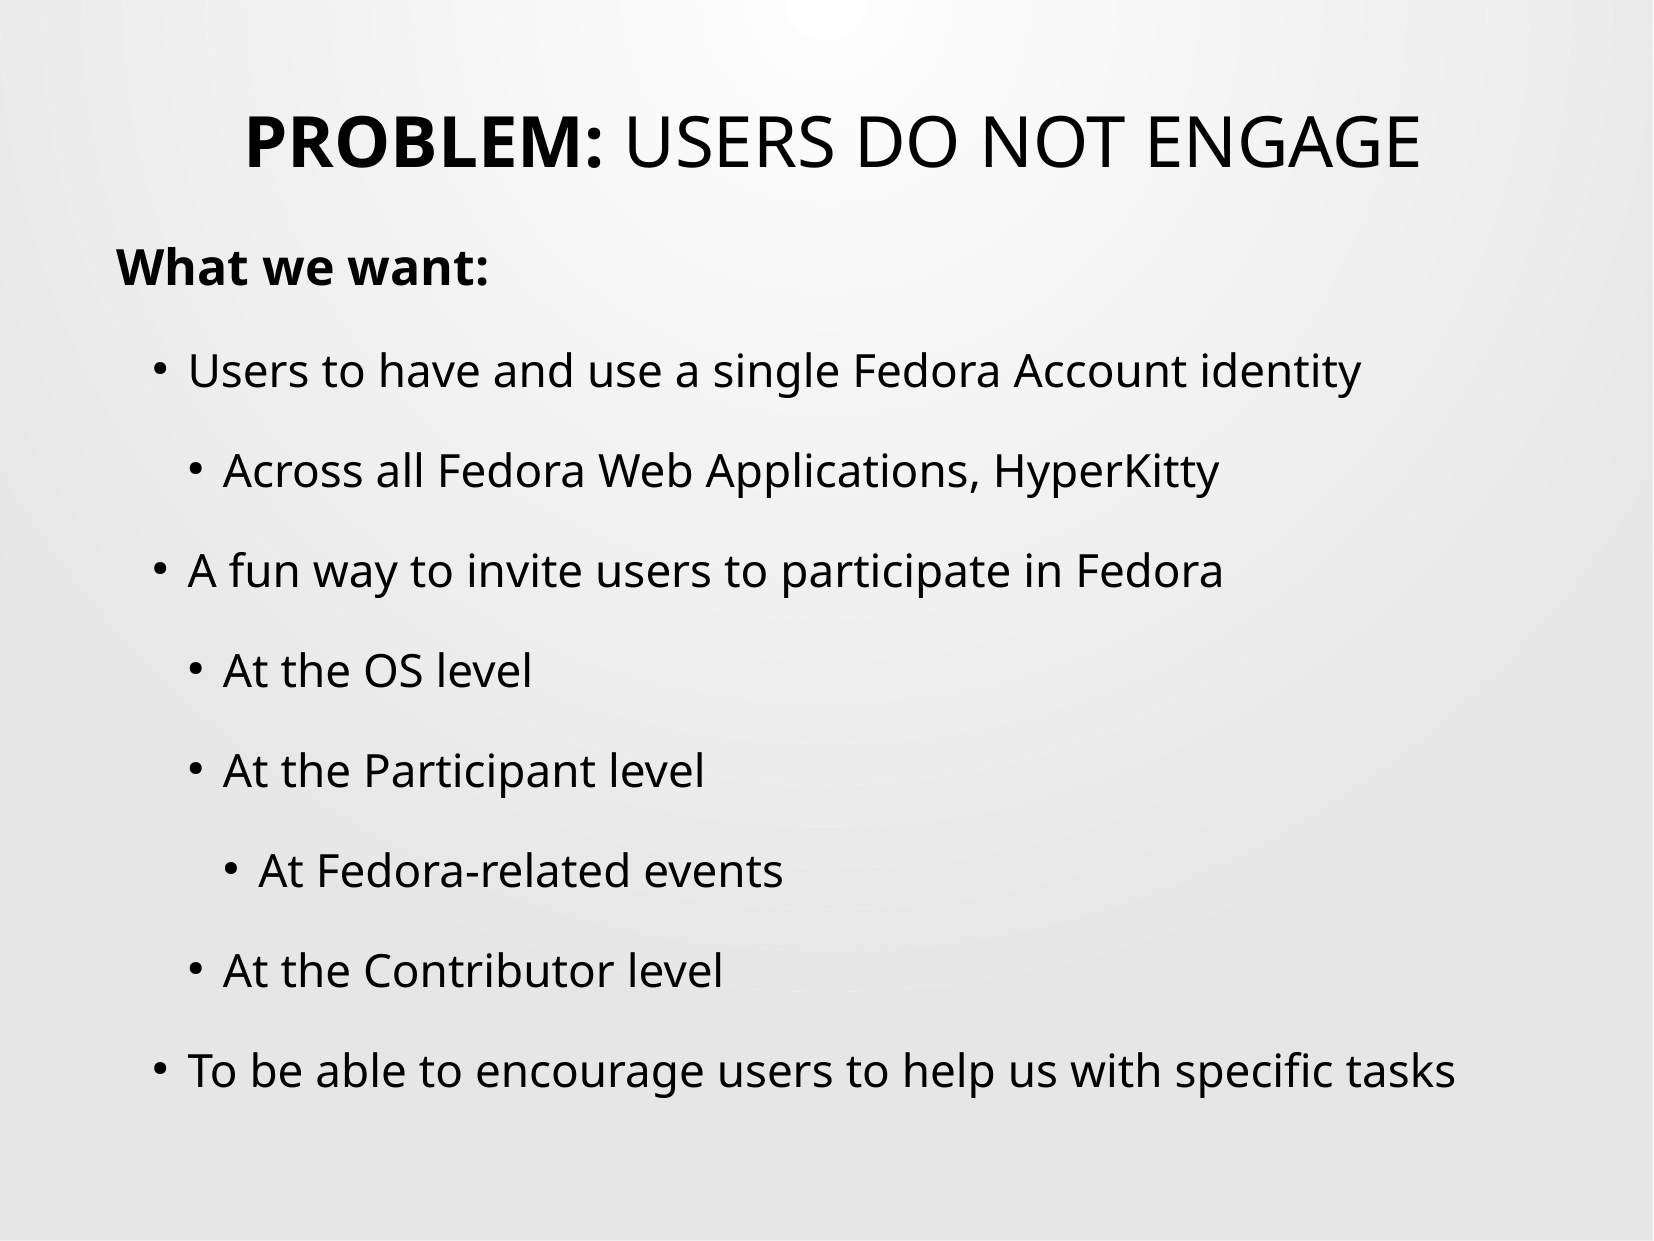

PROBLEM: USERS DO NOT ENGAGE
What we want:
Users to have and use a single Fedora Account identity
Across all Fedora Web Applications, HyperKitty
A fun way to invite users to participate in Fedora
At the OS level
At the Participant level
At Fedora-related events
At the Contributor level
To be able to encourage users to help us with specific tasks